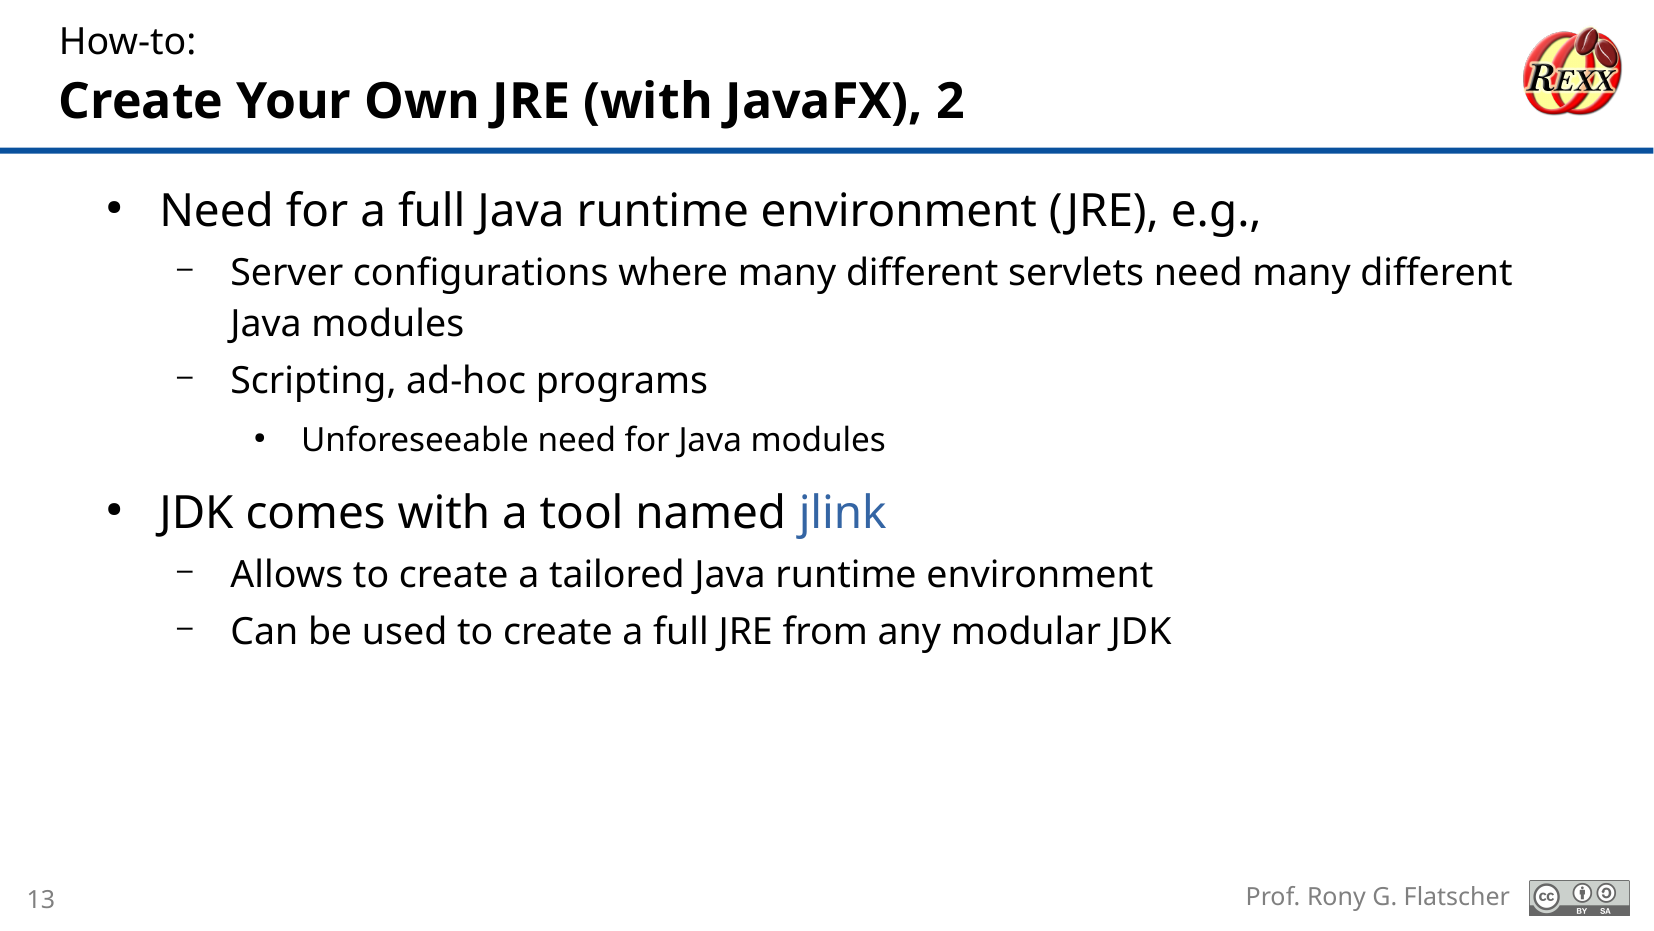

# How-to: Create Your Own JRE (with JavaFX), 2
Need for a full Java runtime environment (JRE), e.g.,
Server configurations where many different servlets need many different Java modules
Scripting, ad-hoc programs
Unforeseeable need for Java modules
JDK comes with a tool named jlink
Allows to create a tailored Java runtime environment
Can be used to create a full JRE from any modular JDK